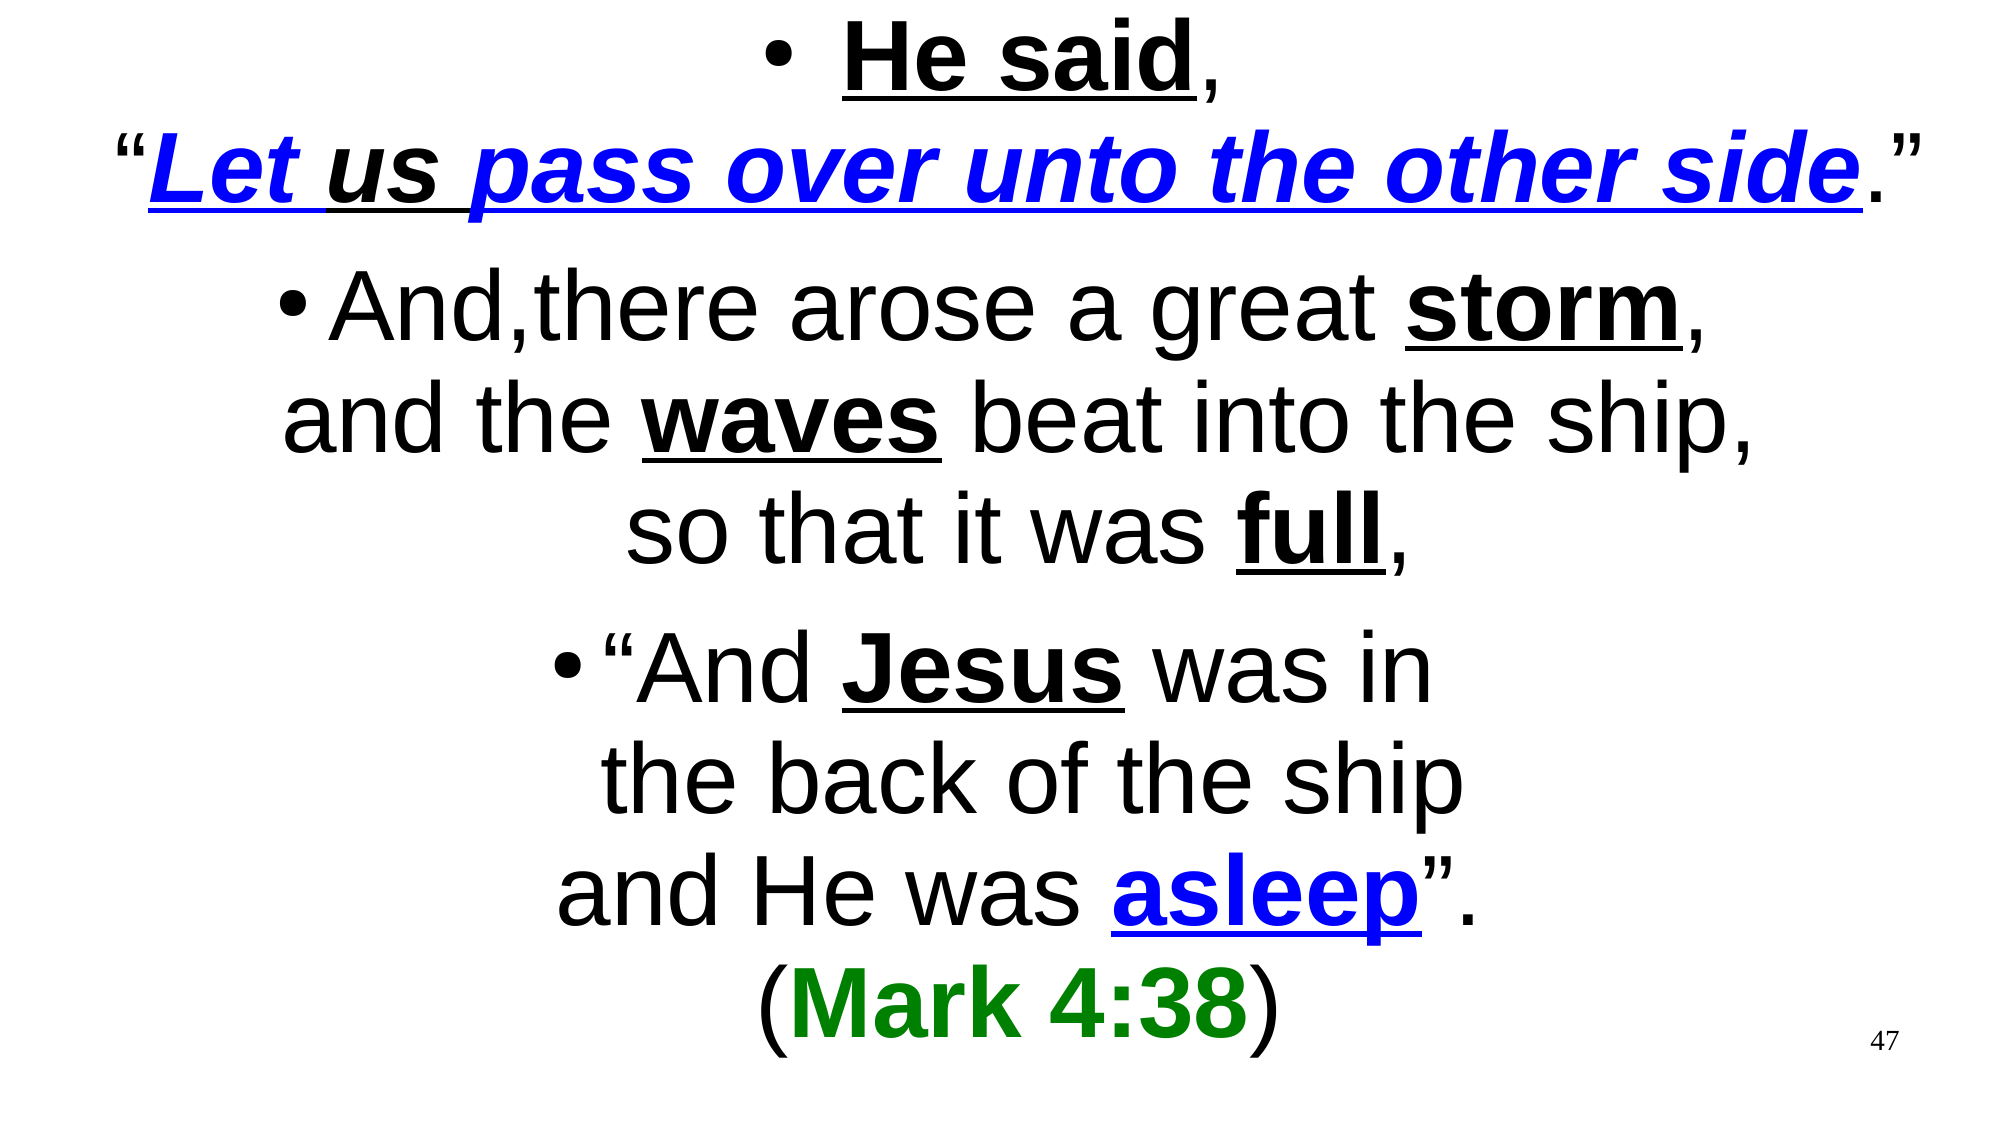

# He said, “Let us pass over unto the other side.”
And,there arose a great storm,
and the waves beat into the ship,
so that it was full,
“And Jesus was in
the back of the ship
and He was asleep”.
(Mark 4:38)
47